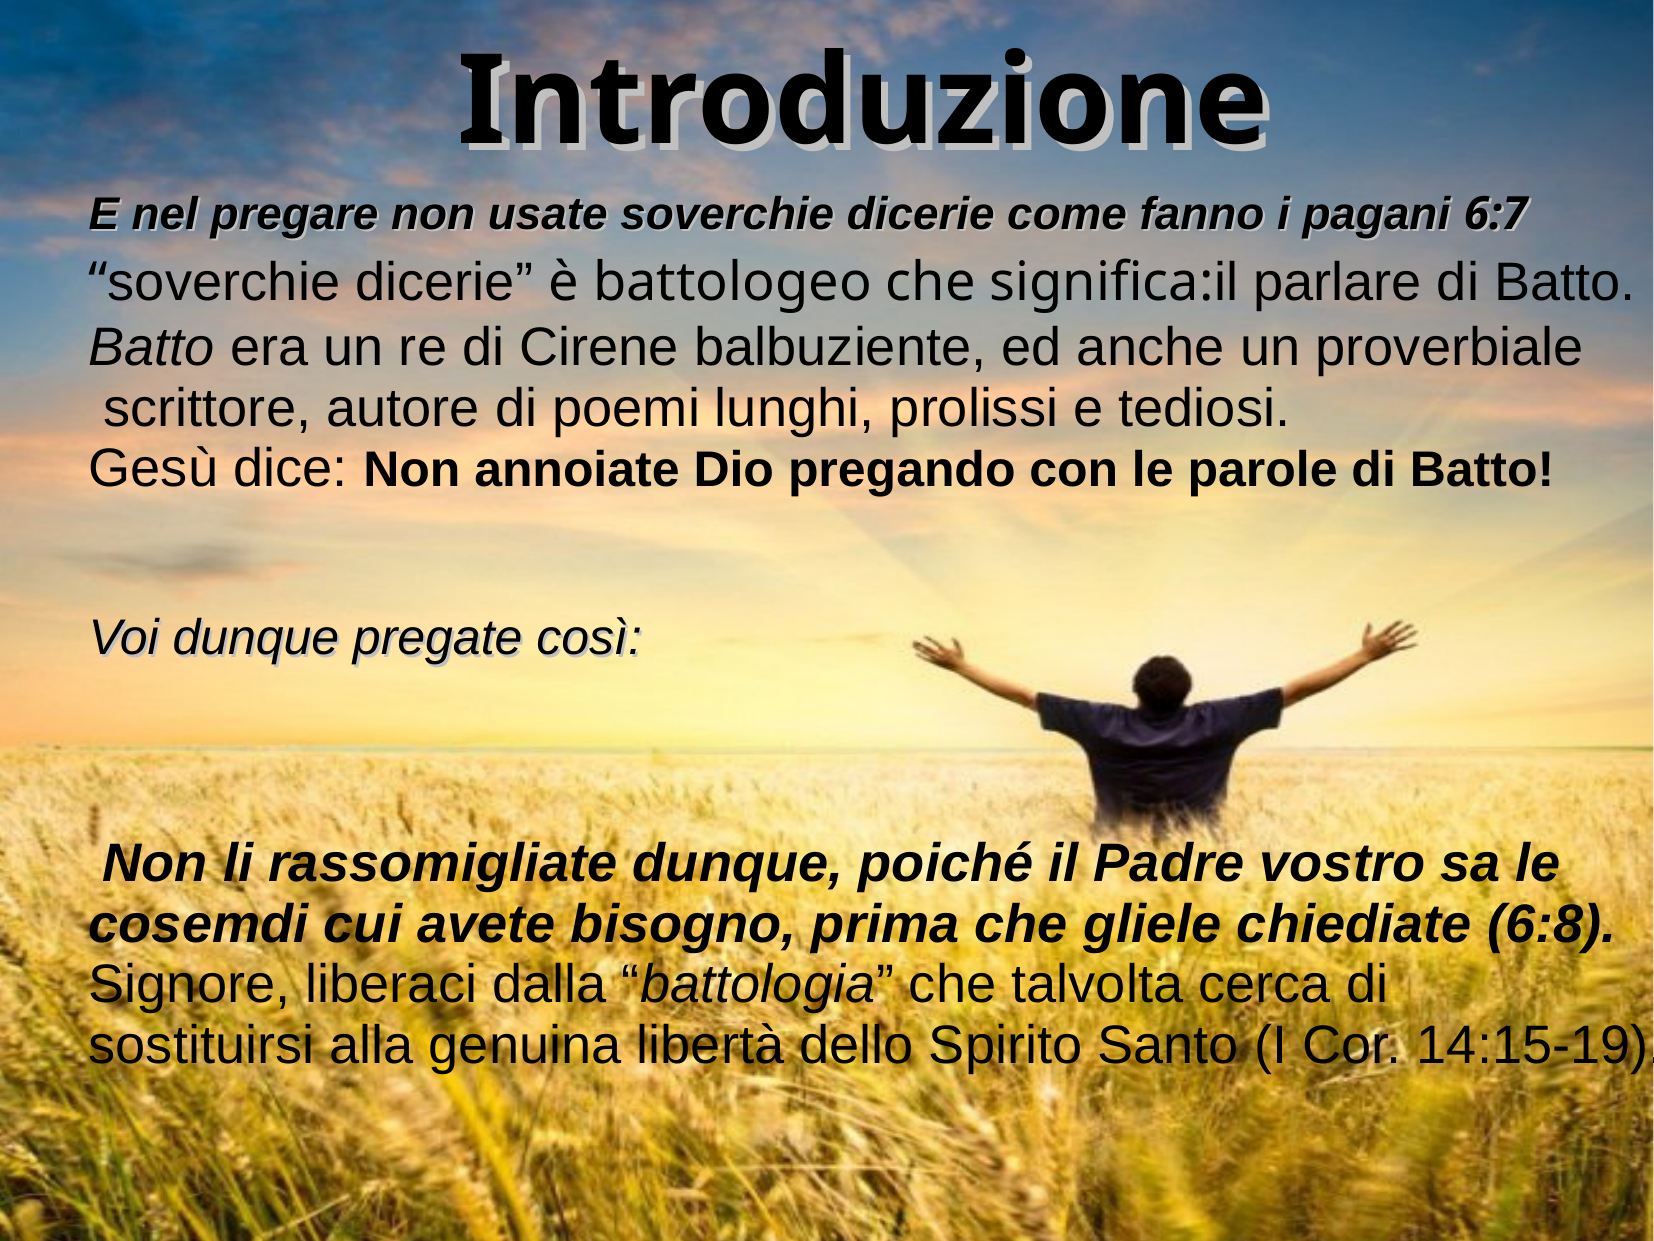

Introduzione
E nel pregare non usate soverchie dicerie come fanno i pagani 6:7
“soverchie dicerie” è battologeo che significa:il parlare di Batto.
Batto era un re di Cirene balbuziente, ed anche un proverbiale
 scrittore, autore di poemi lunghi, prolissi e tediosi.
Gesù dice: Non annoiate Dio pregando con le parole di Batto!
Voi dunque pregate così:
 Non li rassomigliate dunque, poiché il Padre vostro sa le
cosemdi cui avete bisogno, prima che gliele chiediate (6:8).
Signore, liberaci dalla “battologia” che talvolta cerca di
sostituirsi alla genuina libertà dello Spirito Santo (I Cor. 14:15-19).